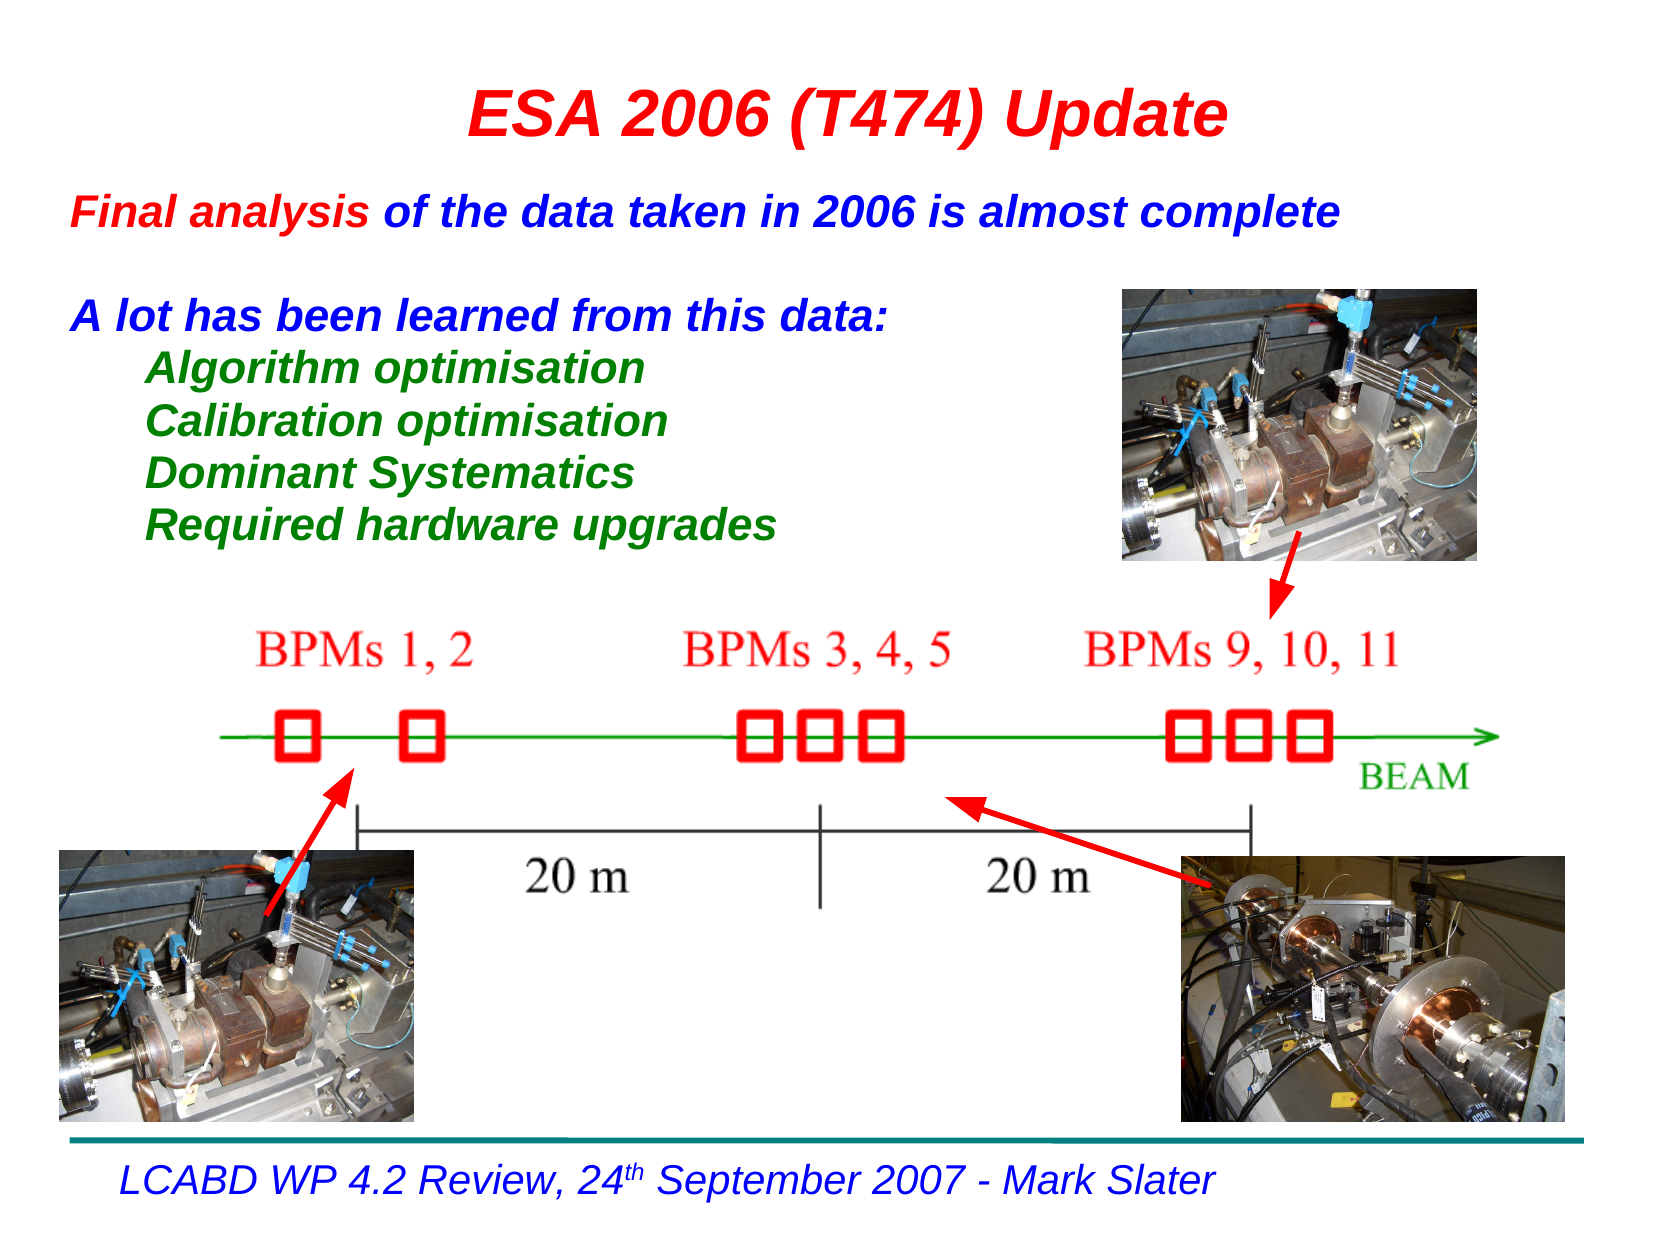

ESA 2006 (T474) Update
 Final analysis of the data taken in 2006 is almost complete
 A lot has been learned from this data:
 Algorithm optimisation
 Calibration optimisation
 Dominant Systematics
 Required hardware upgrades
LCABD WP 4.2 Review, 24th September 2007 - Mark Slater